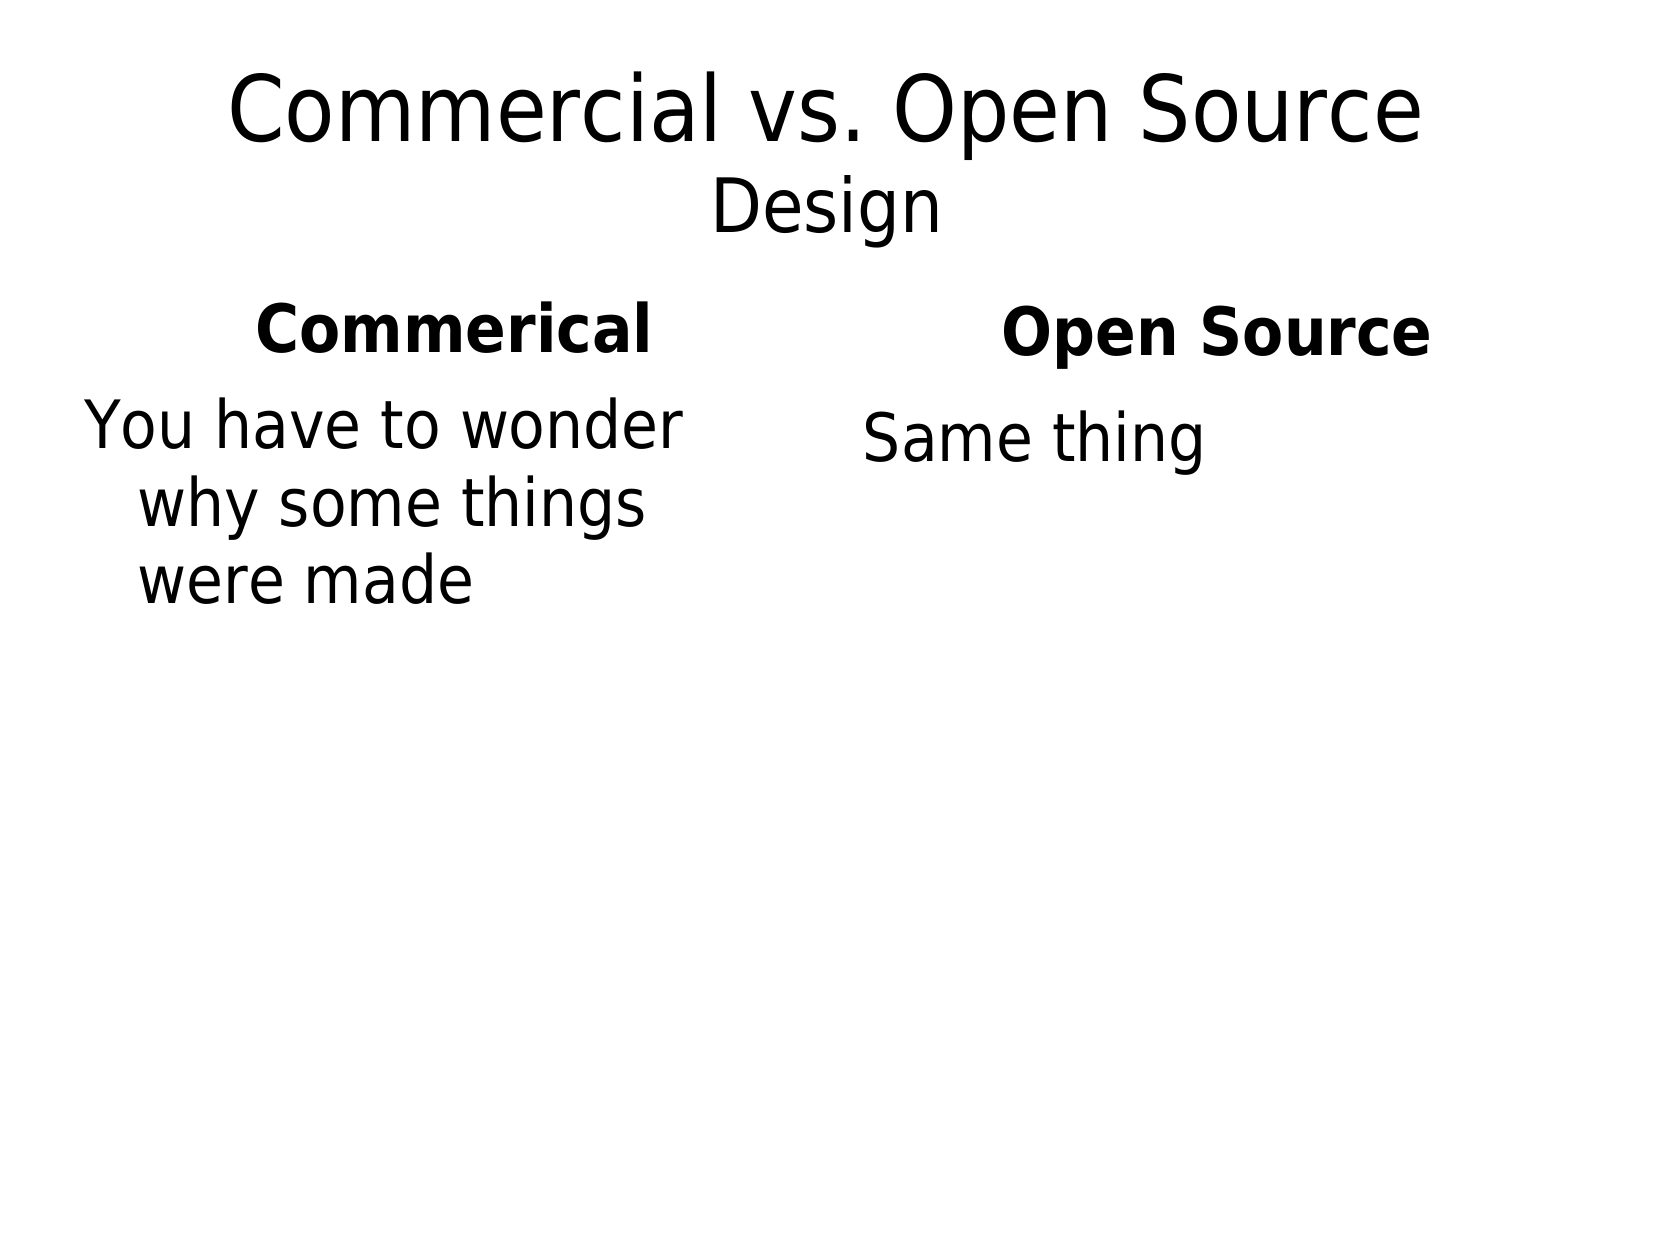

# Commercial vs. Open Source Design
Commerical
Open Source
You have to wonder why some things were made
Same thing